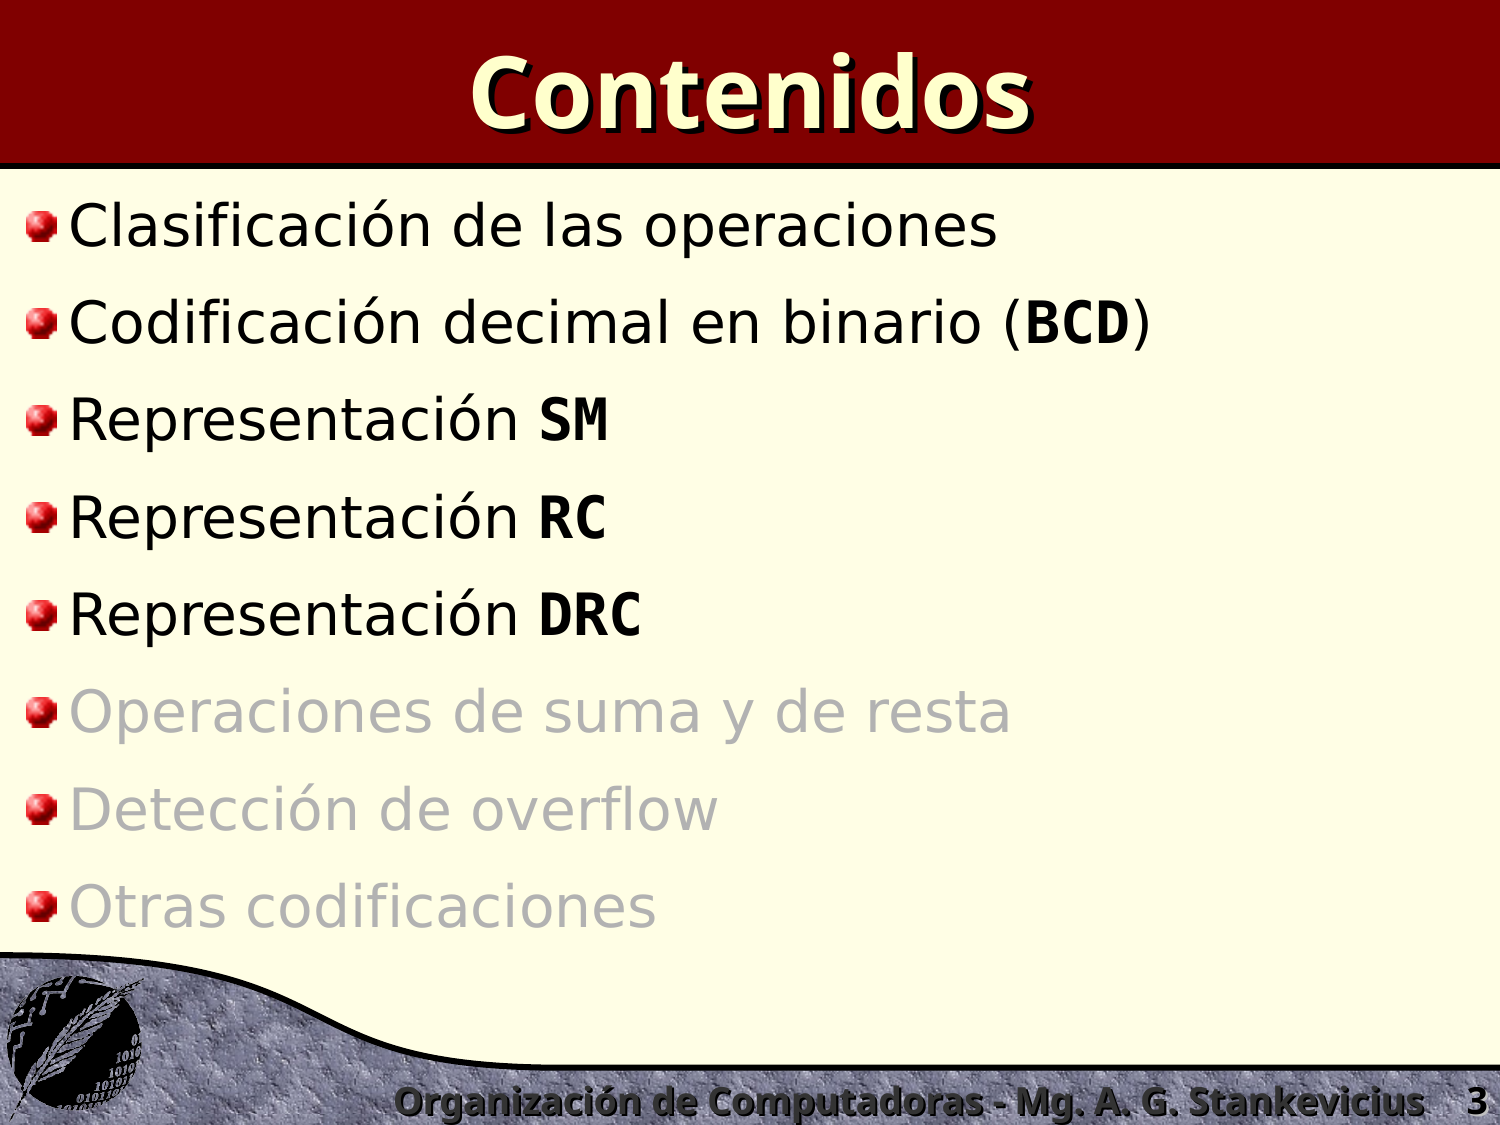

# Contenidos
Clasificación de las operaciones
Codificación decimal en binario (BCD)
Representación SM
Representación RC
Representación DRC
Operaciones de suma y de resta
Detección de overflow
Otras codificaciones
3